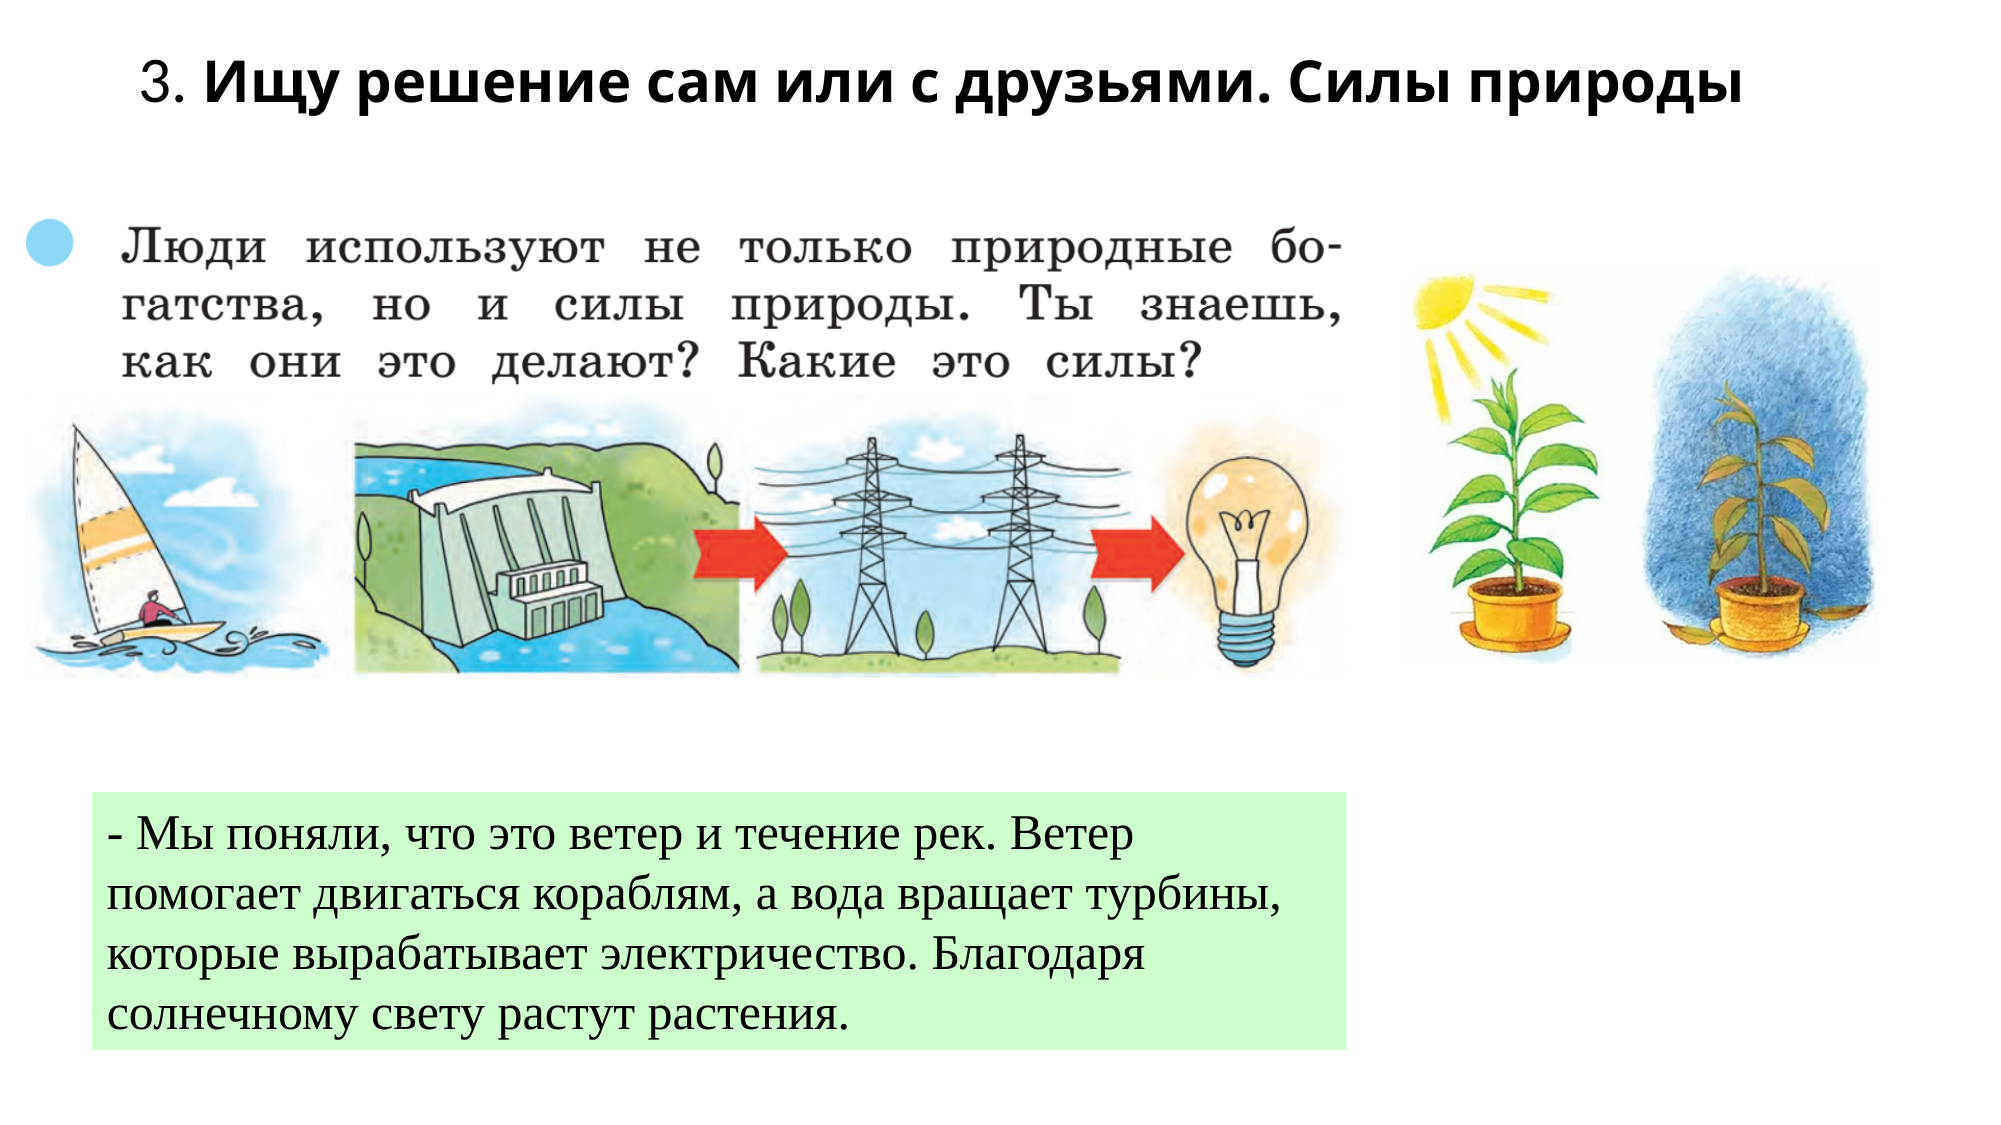

# 3. Ищу решение сам или с друзьями. Силы природы
- Мы поняли, что это ветер и течение рек. Ветер помогает двигаться кораблям, а вода вращает турбины, которые вырабатывает электричество. Благодаря солнечному свету растут растения.